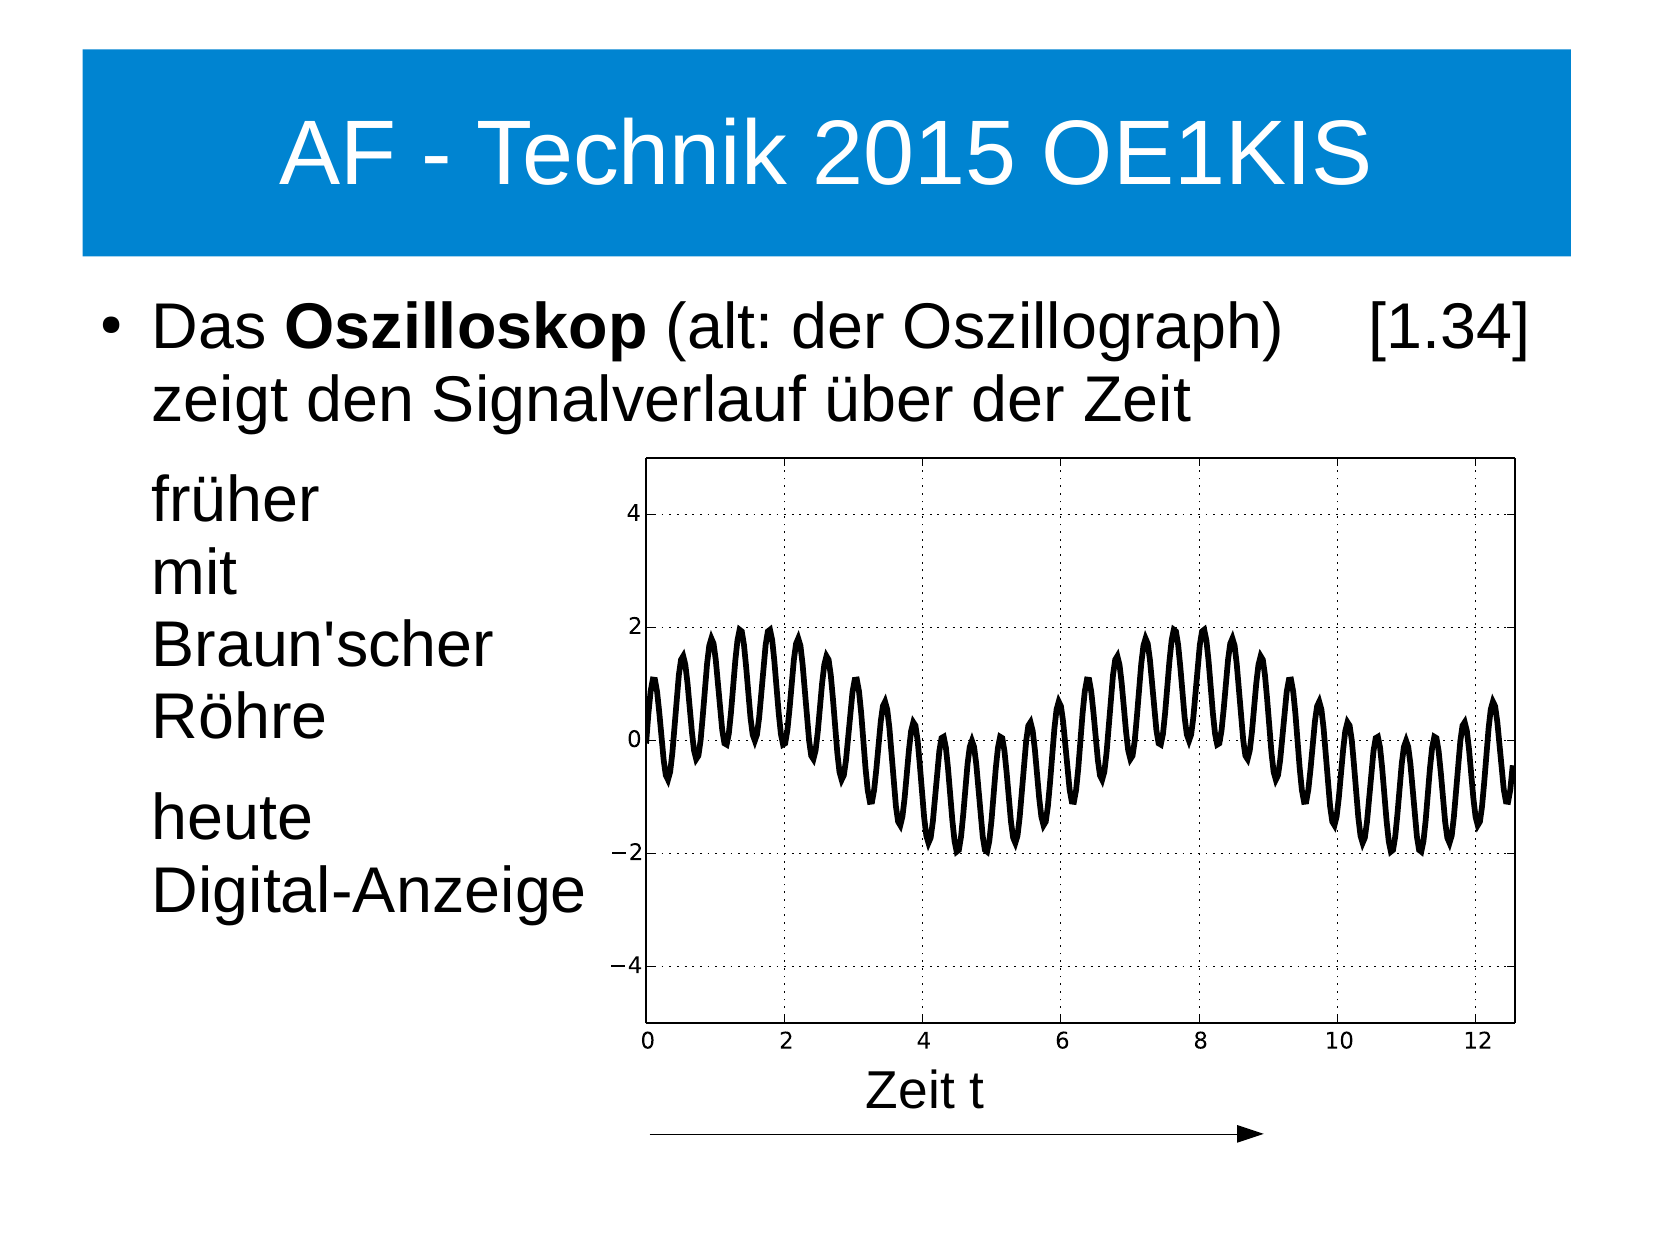

# AF - Technik 2015 OE1KIS
Das Oszilloskop (alt: der Oszillograph) 	[1.34]
zeigt den Signalverlauf über der Zeit
früher
mit
Braun'scher
Röhre
heute
Digital-Anzeige
Zeit t